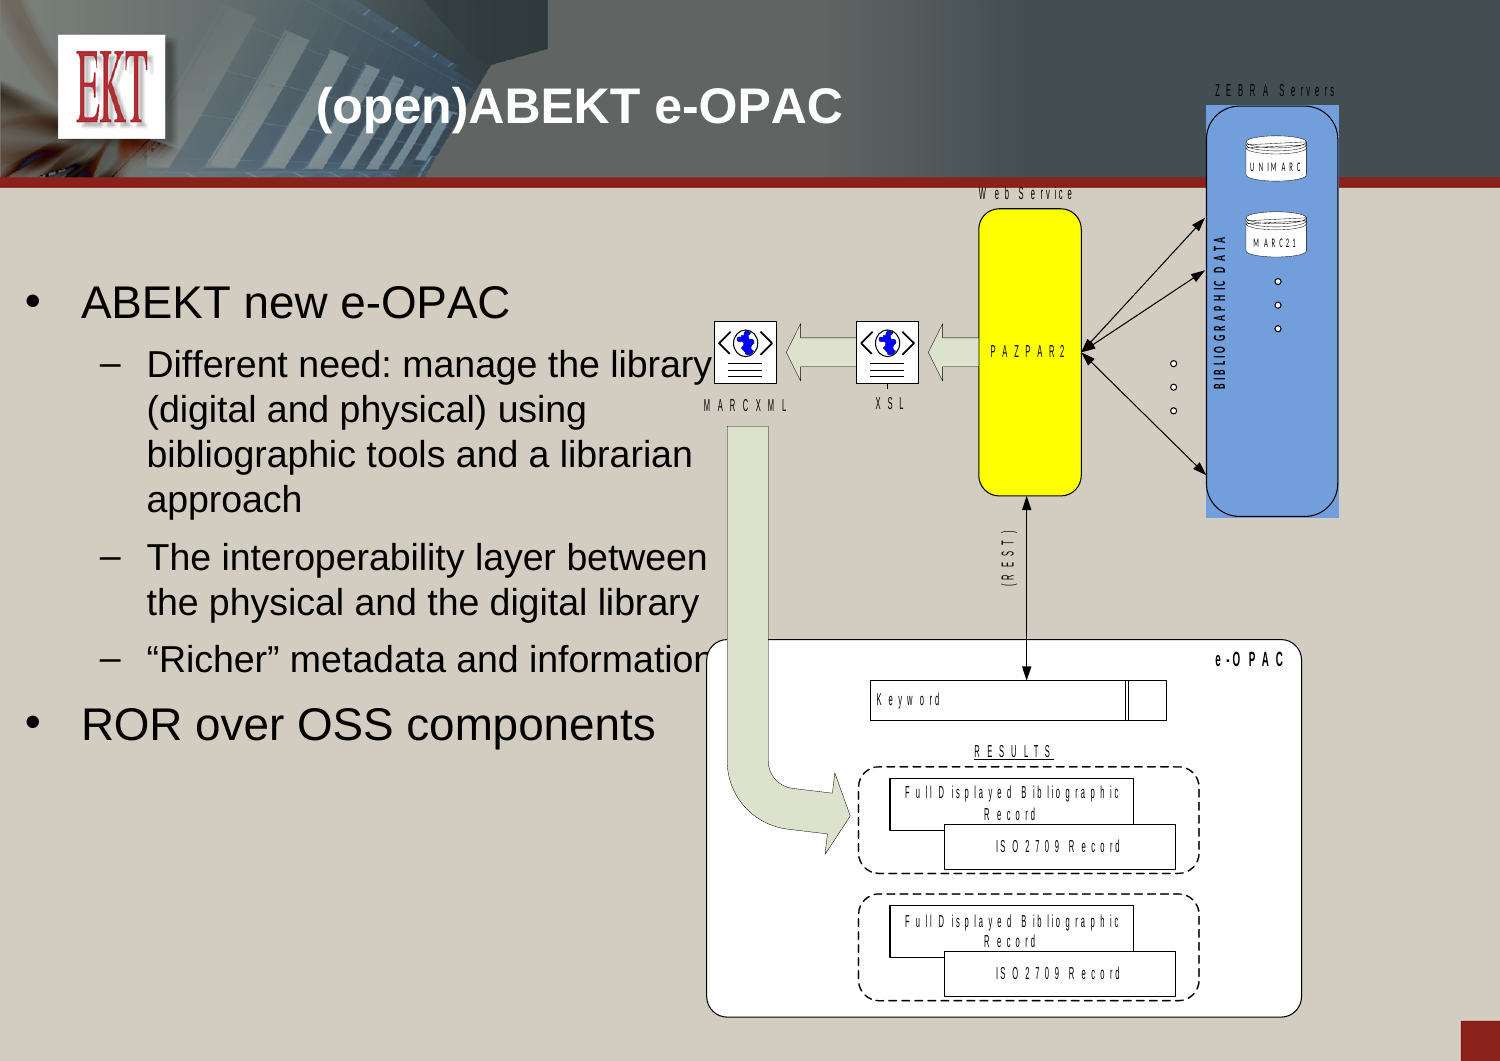

# (open)ABEKT e-OPAC
ABEKT new e-OPAC
Different need: manage the library (digital and physical) using bibliographic tools and a librarian approach
The interoperability layer between the physical and the digital library
“Richer” metadata and information
ROR over OSS components